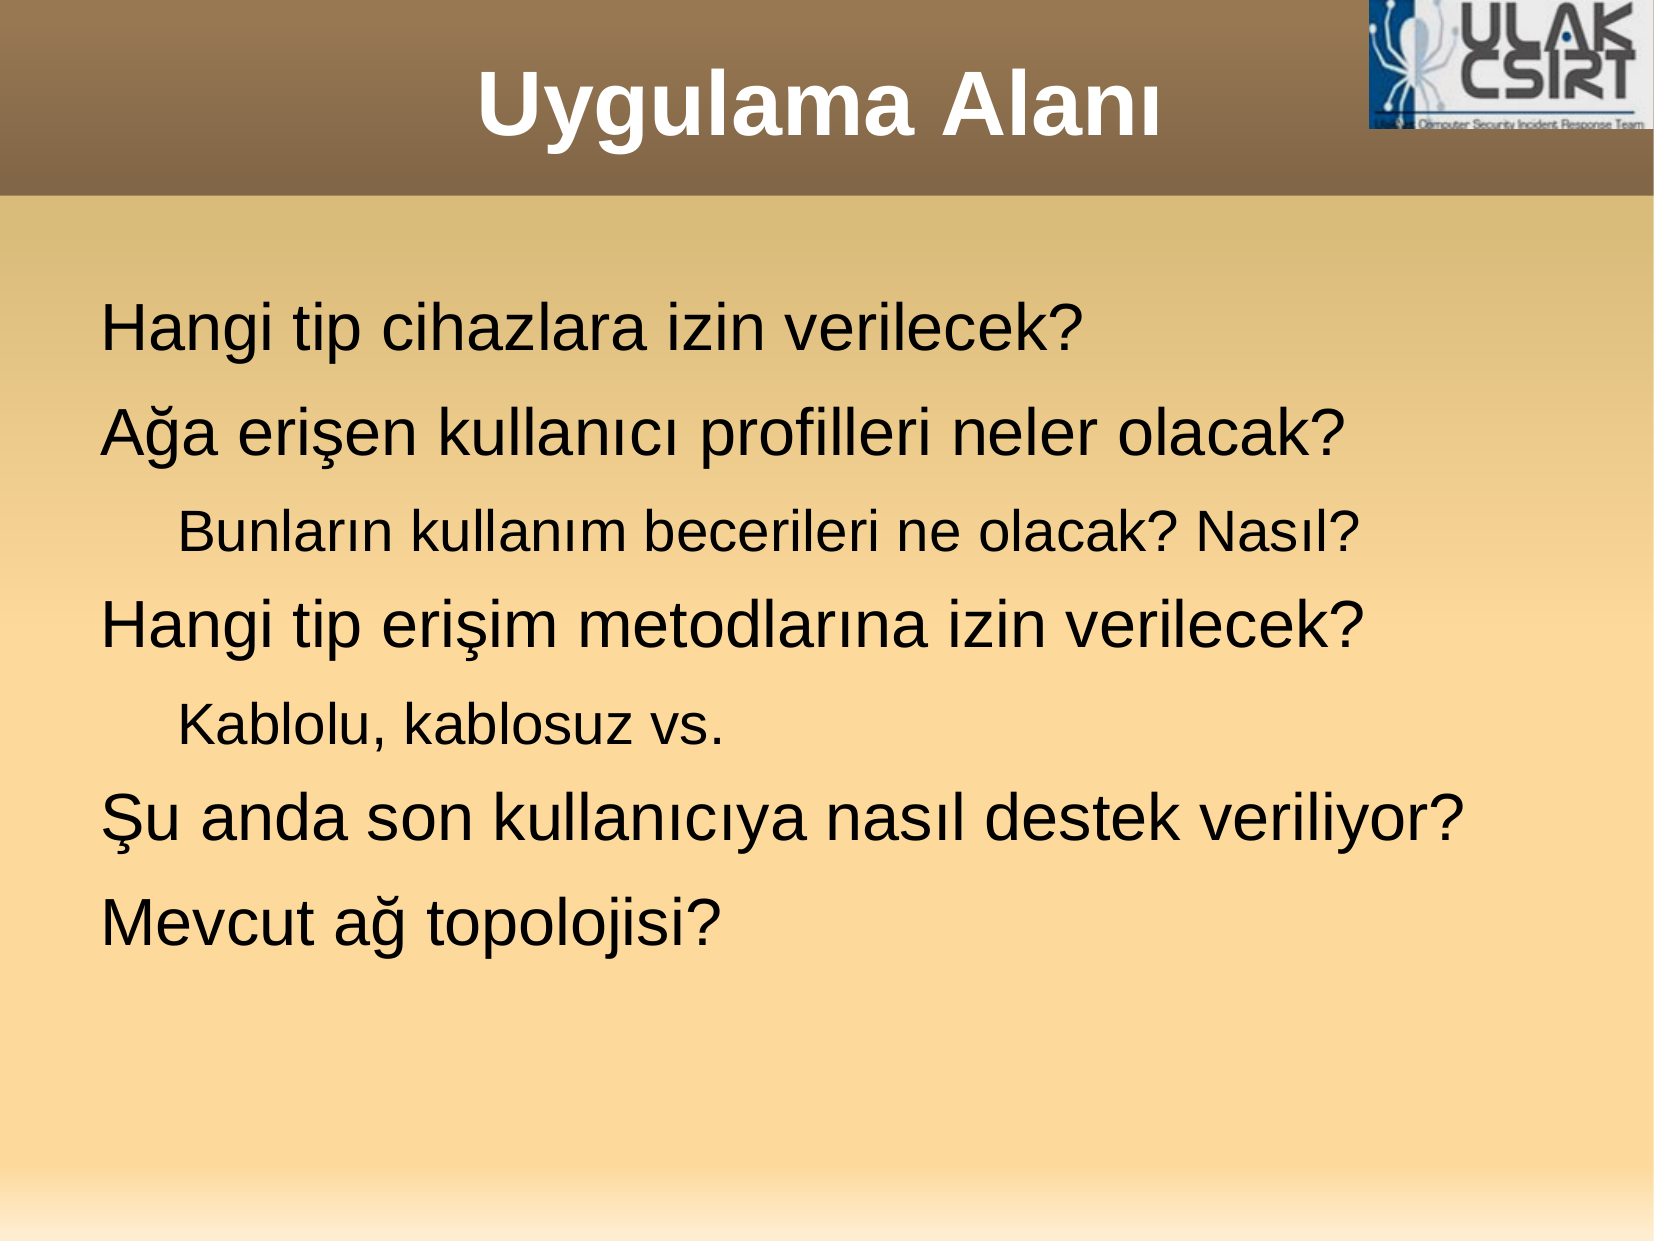

# Uygulama Alanı
Hangi tip cihazlara izin verilecek?
Ağa erişen kullanıcı profilleri neler olacak?
Bunların kullanım becerileri ne olacak? Nasıl?
Hangi tip erişim metodlarına izin verilecek?
Kablolu, kablosuz vs.
Şu anda son kullanıcıya nasıl destek veriliyor?
Mevcut ağ topolojisi?